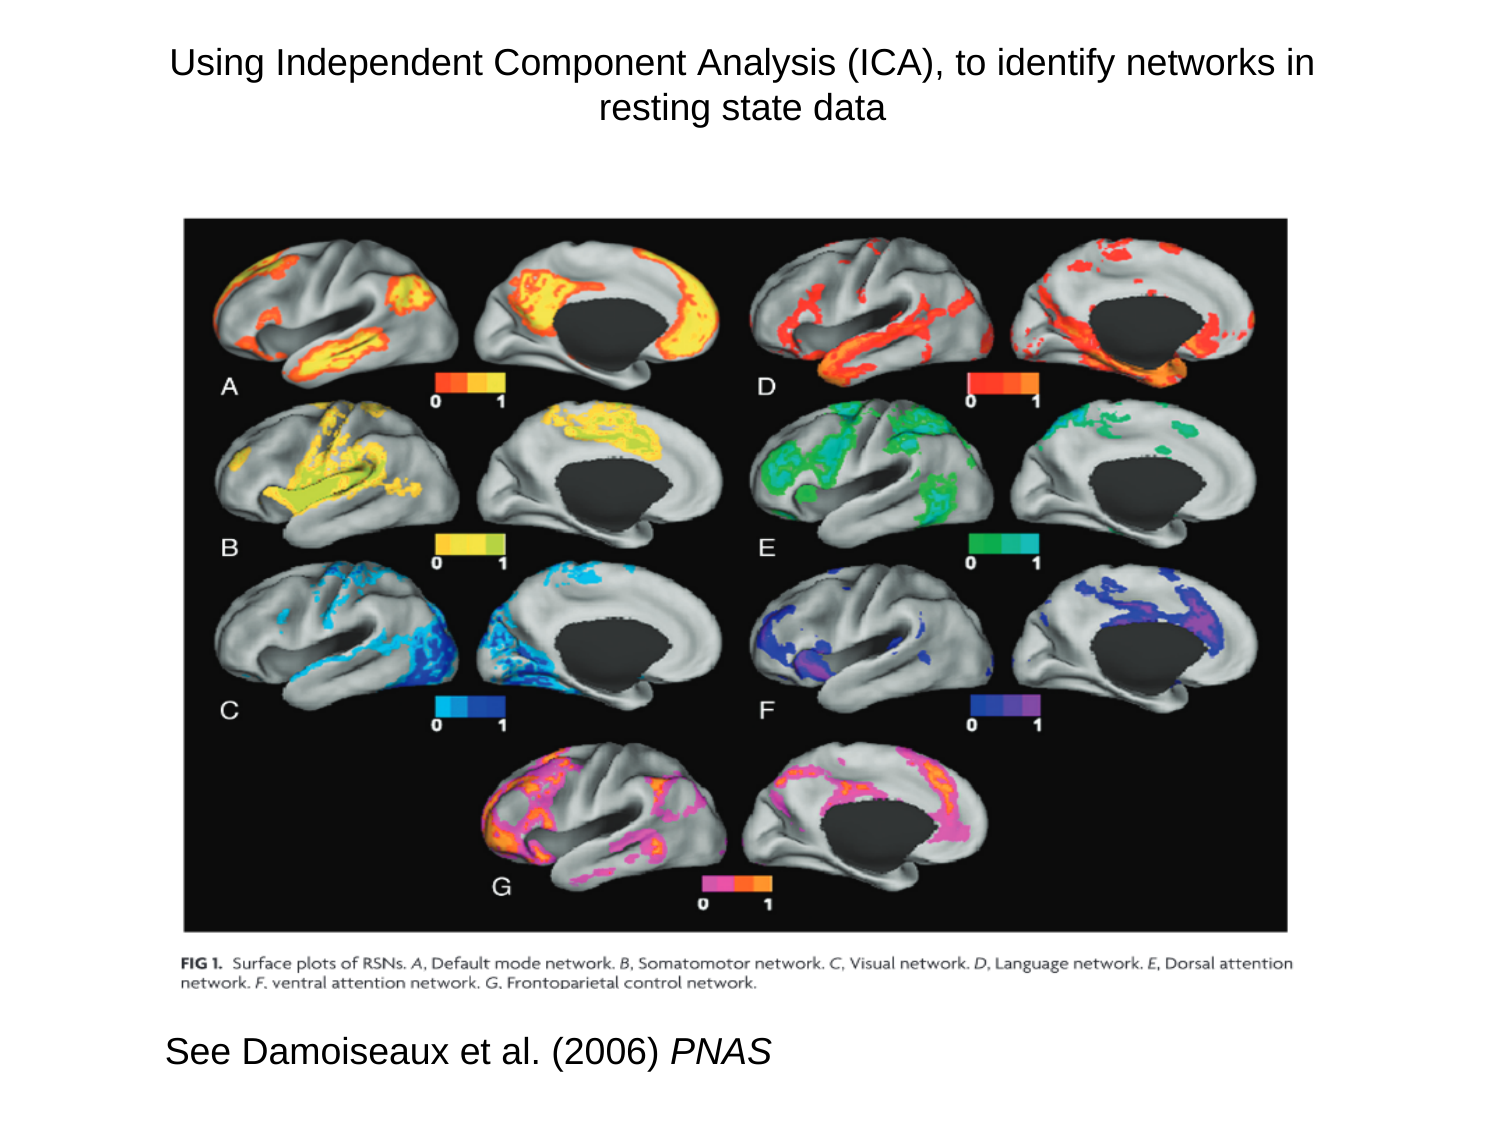

Using Independent Component Analysis (ICA), to identify networks in resting state data
See Damoiseaux et al. (2006) PNAS